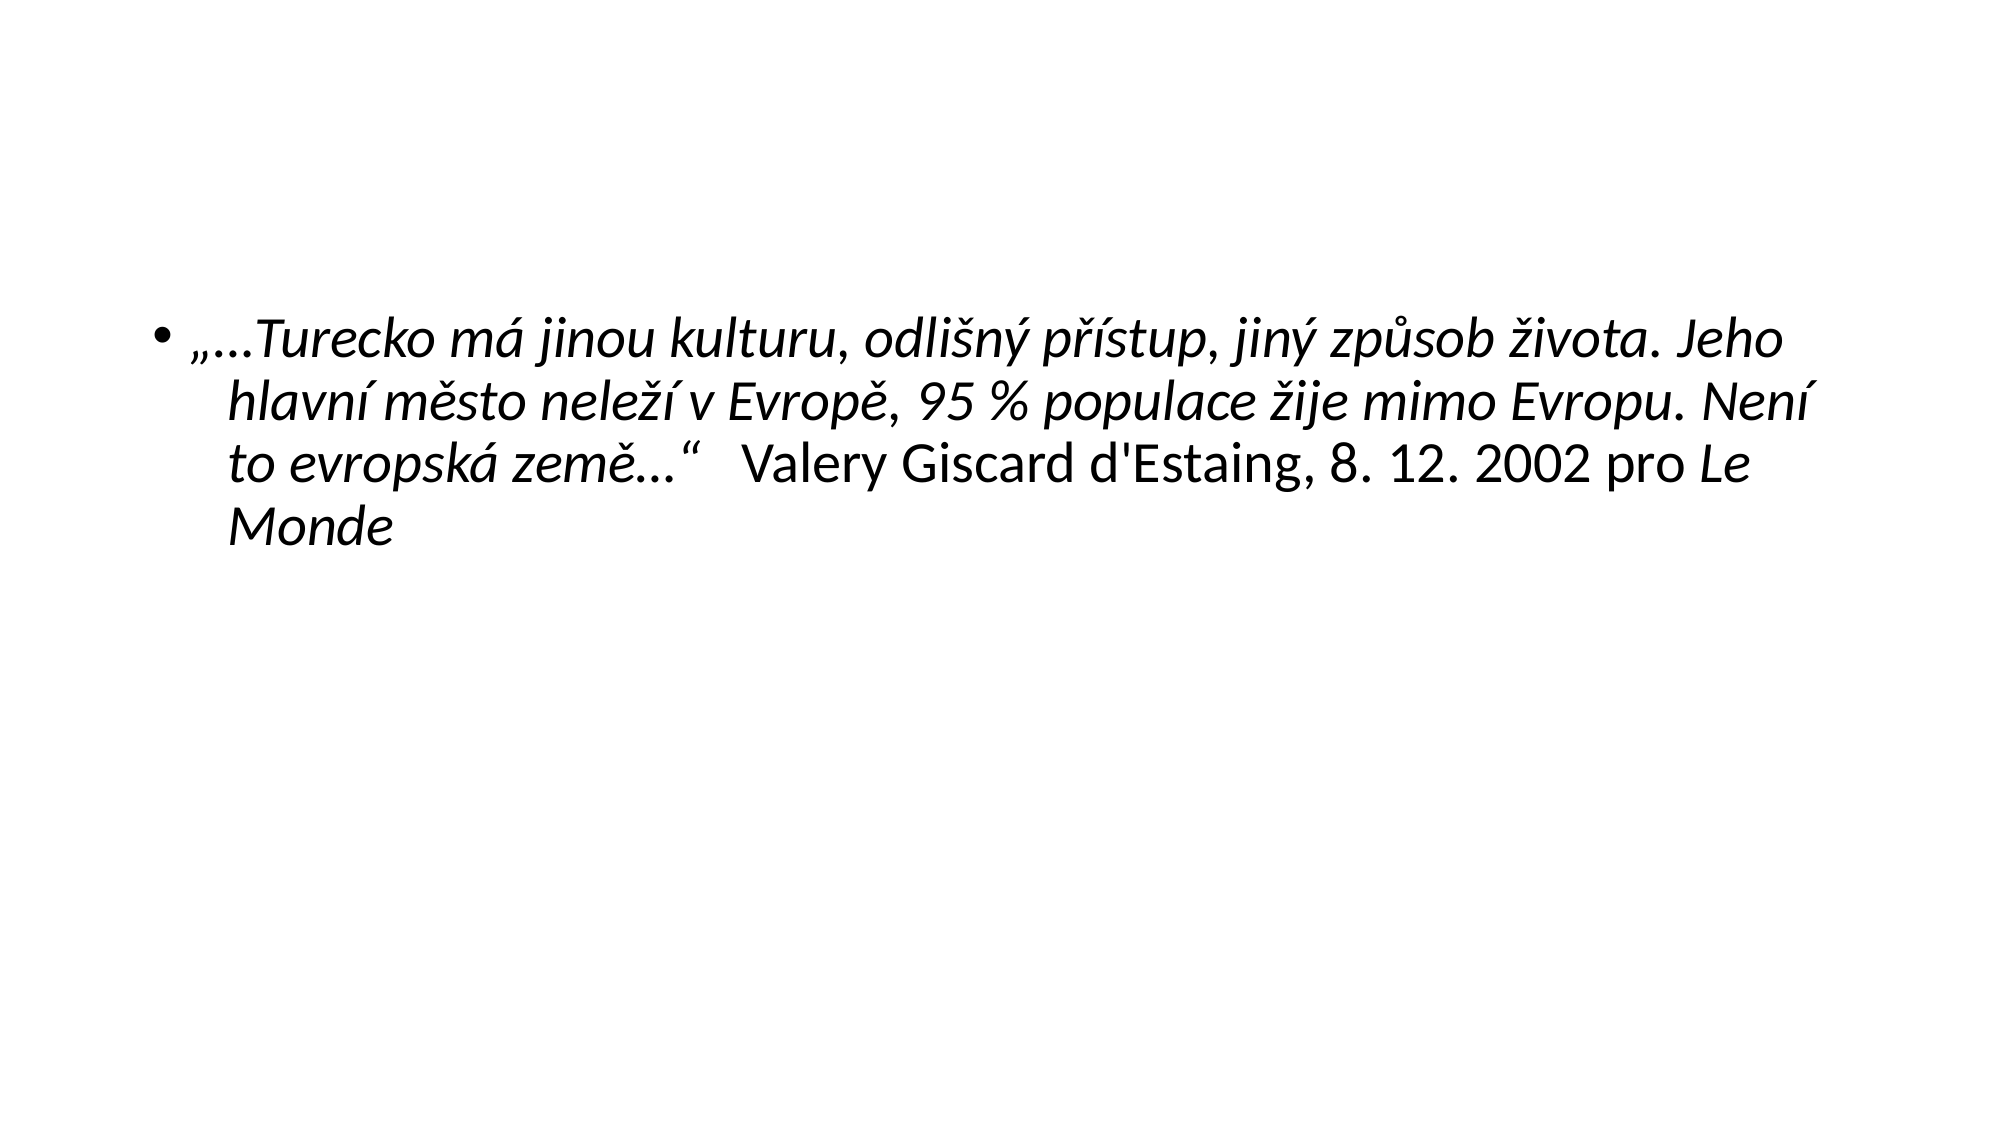

#
„…Turecko má jinou kulturu, odlišný přístup, jiný způsob života. Jeho hlavní město neleží v Evropě, 95 % populace žije mimo Evropu. Není to evropská země…“ Valery Giscard d'Estaing, 8. 12. 2002 pro Le Monde